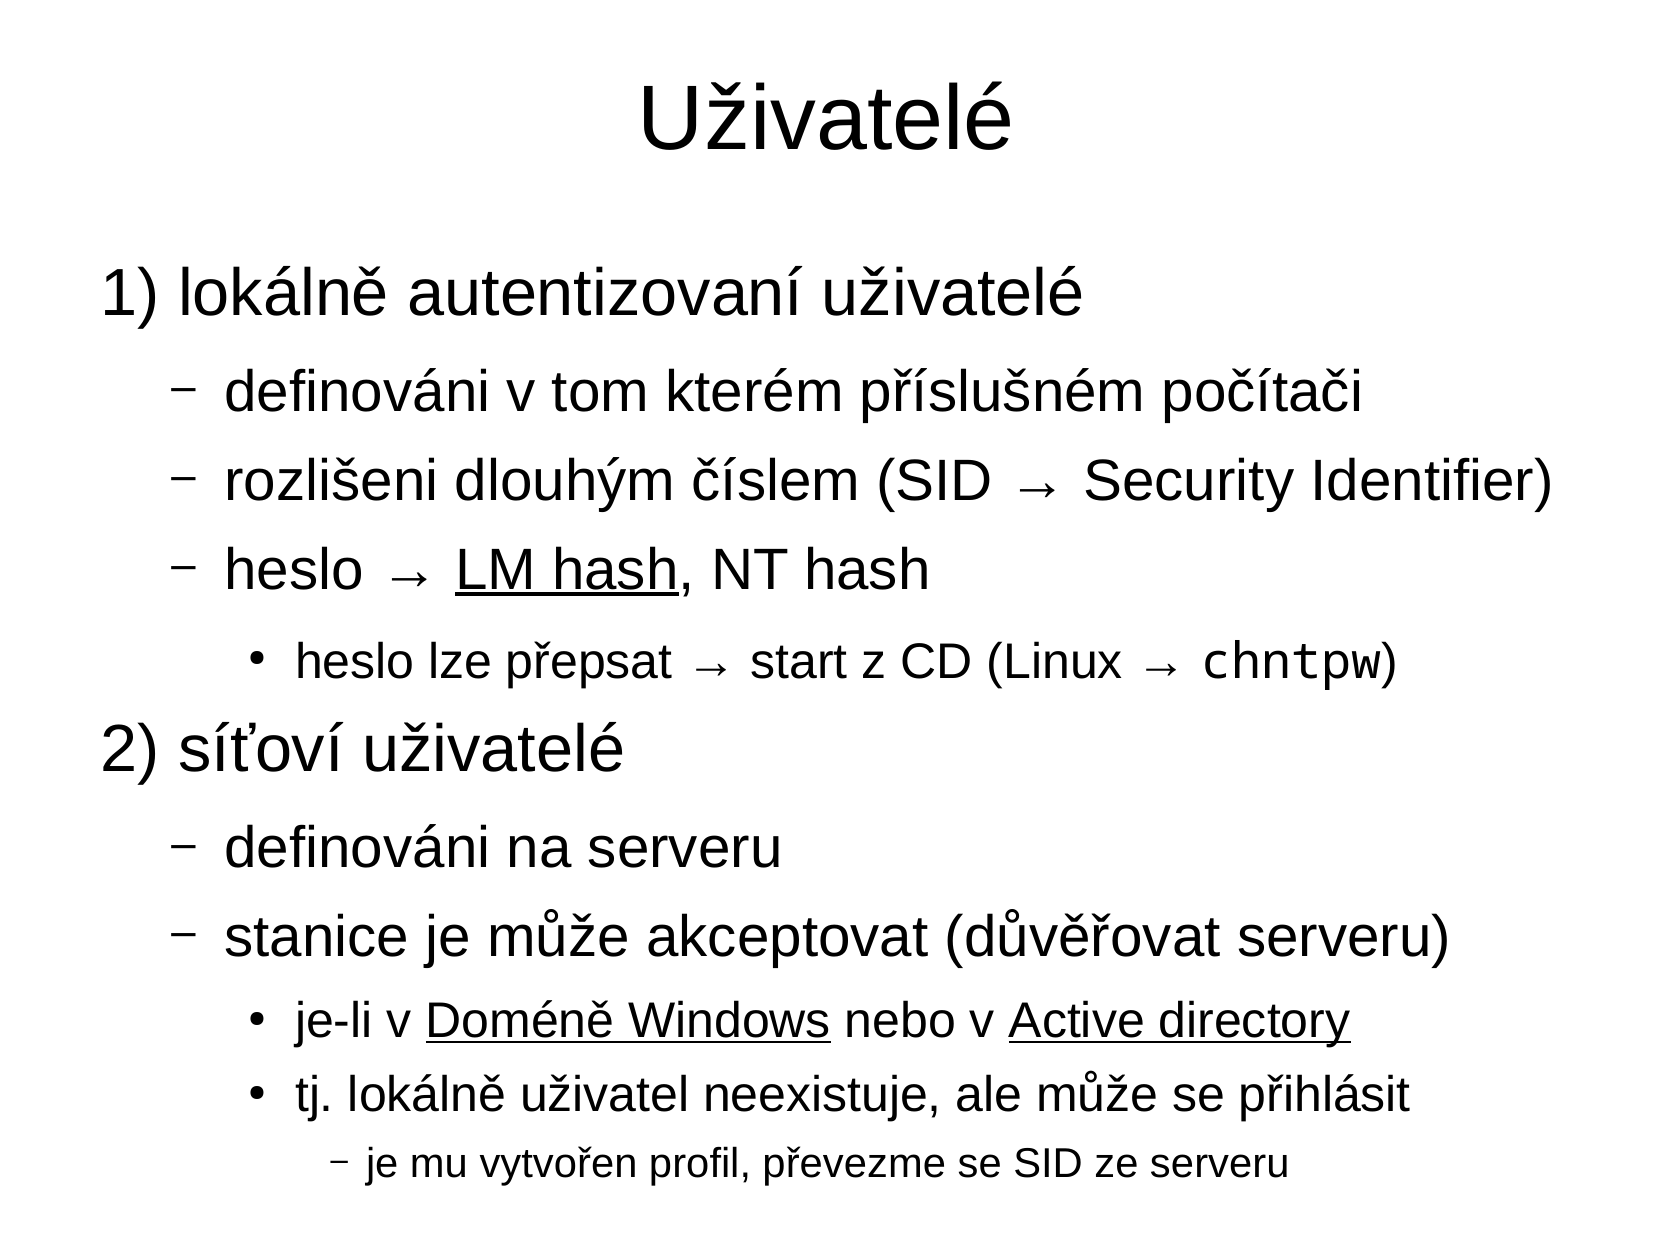

# Uživatelé
 lokálně autentizovaní uživatelé
definováni v tom kterém příslušném počítači
rozlišeni dlouhým číslem (SID → Security Identifier)
heslo → LM hash, NT hash
heslo lze přepsat → start z CD (Linux → chntpw)
 síťoví uživatelé
definováni na serveru
stanice je může akceptovat (důvěřovat serveru)
je-li v Doméně Windows nebo v Active directory
tj. lokálně uživatel neexistuje, ale může se přihlásit
je mu vytvořen profil, převezme se SID ze serveru